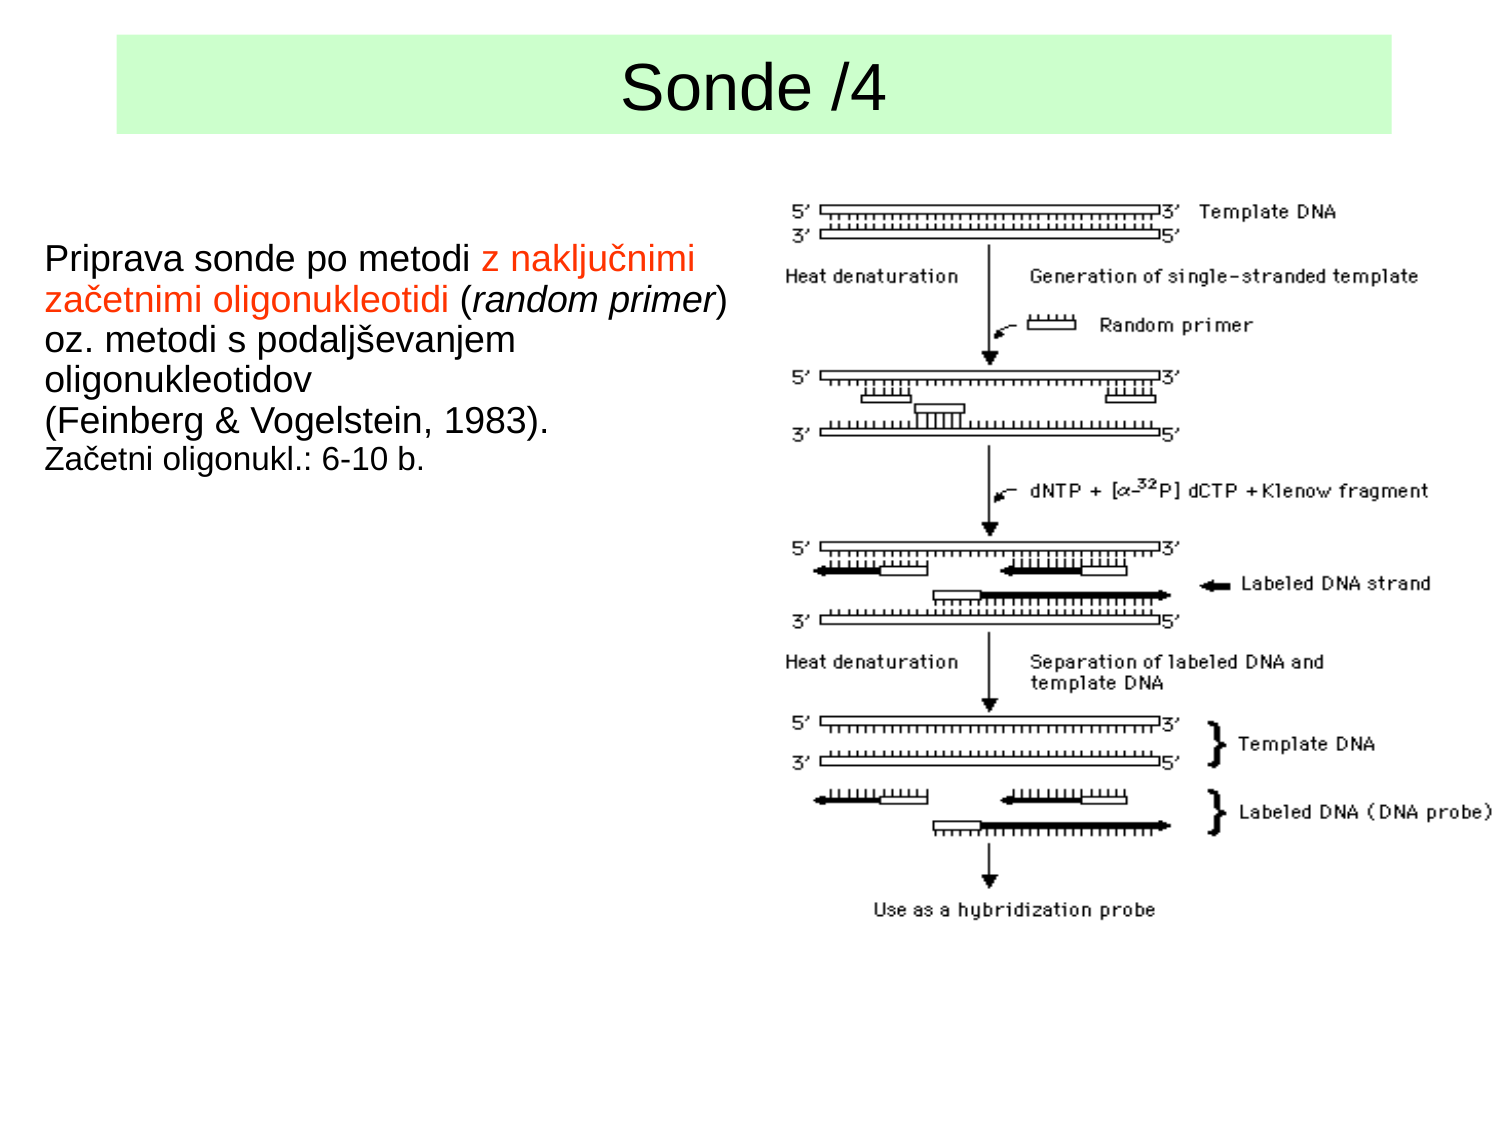

# Sonde /4
Priprava sonde po metodi z naključnimi
začetnimi oligonukleotidi (random primer)
oz. metodi s podaljševanjem oligonukleotidov
(Feinberg & Vogelstein, 1983).
Začetni oligonukl.: 6-10 b.